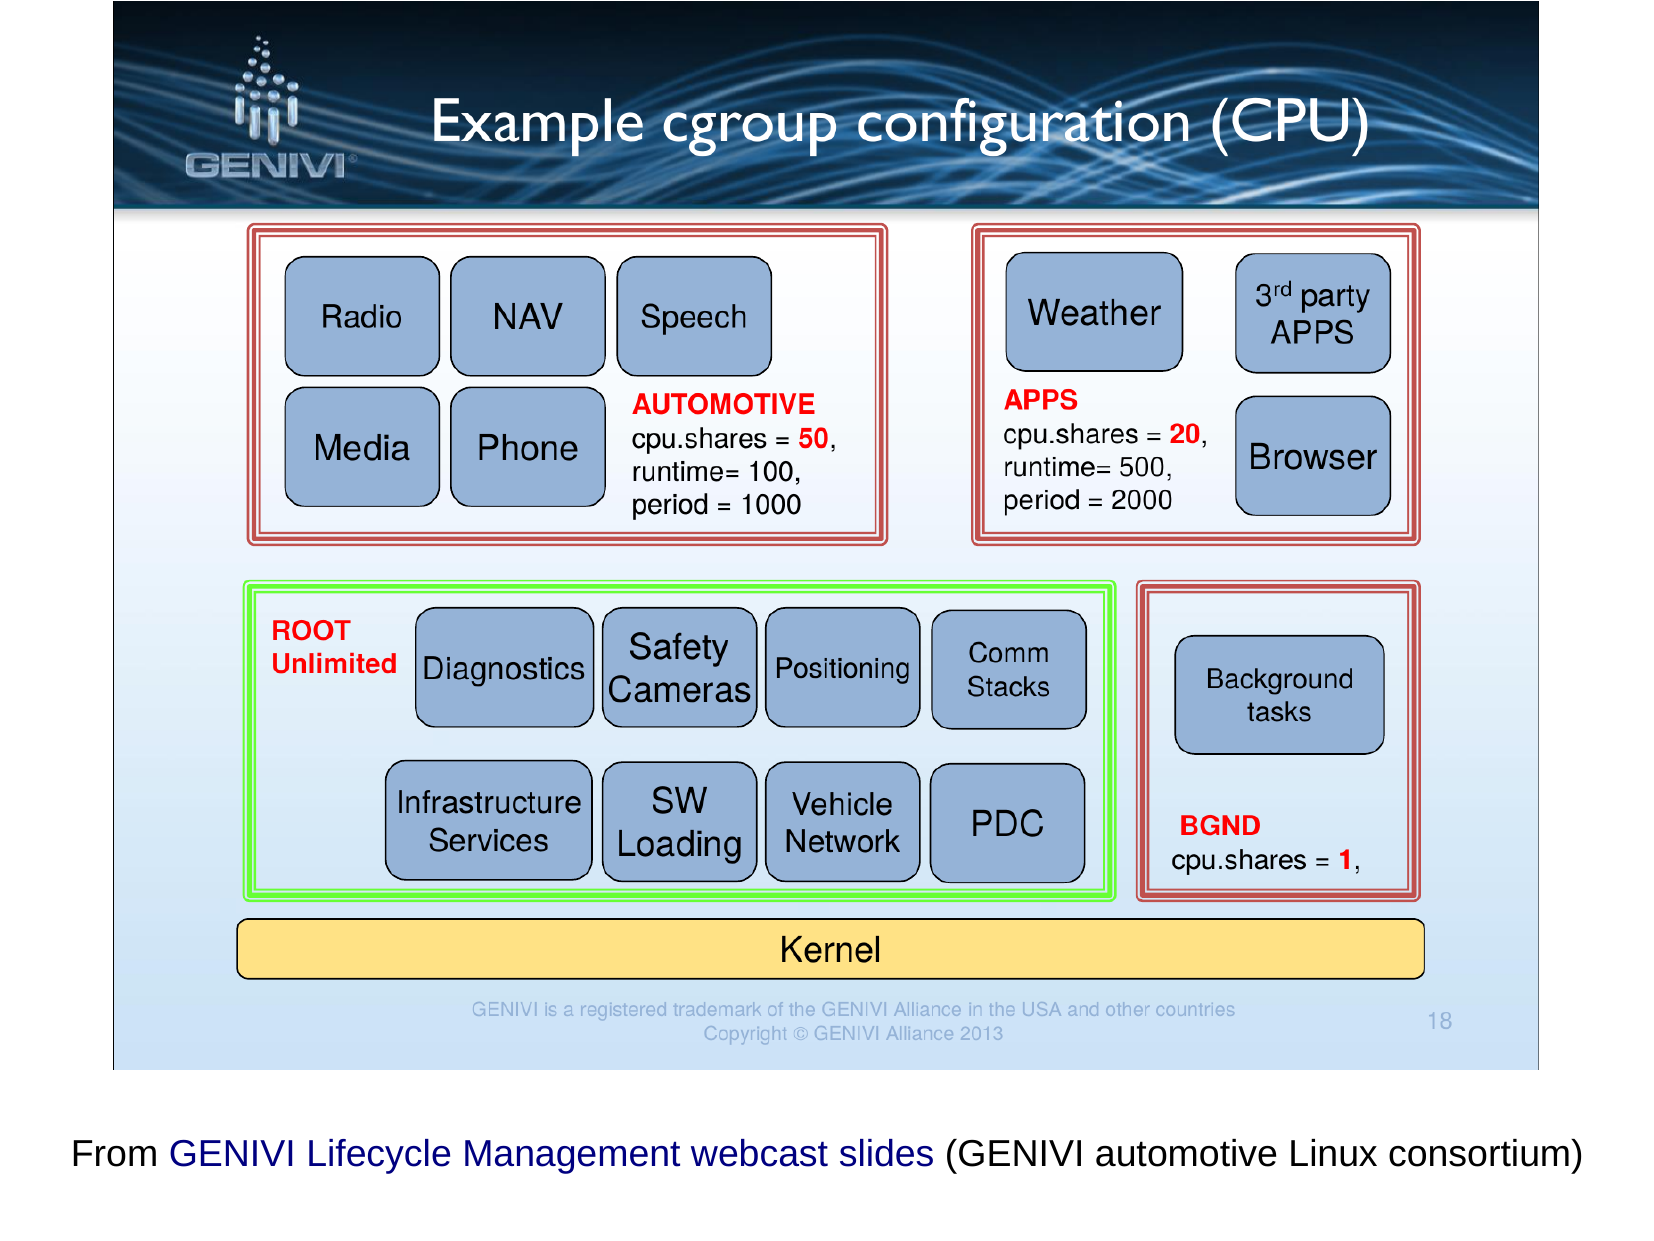

From GENIVI Lifecycle Management webcast slides (GENIVI automotive Linux consortium)